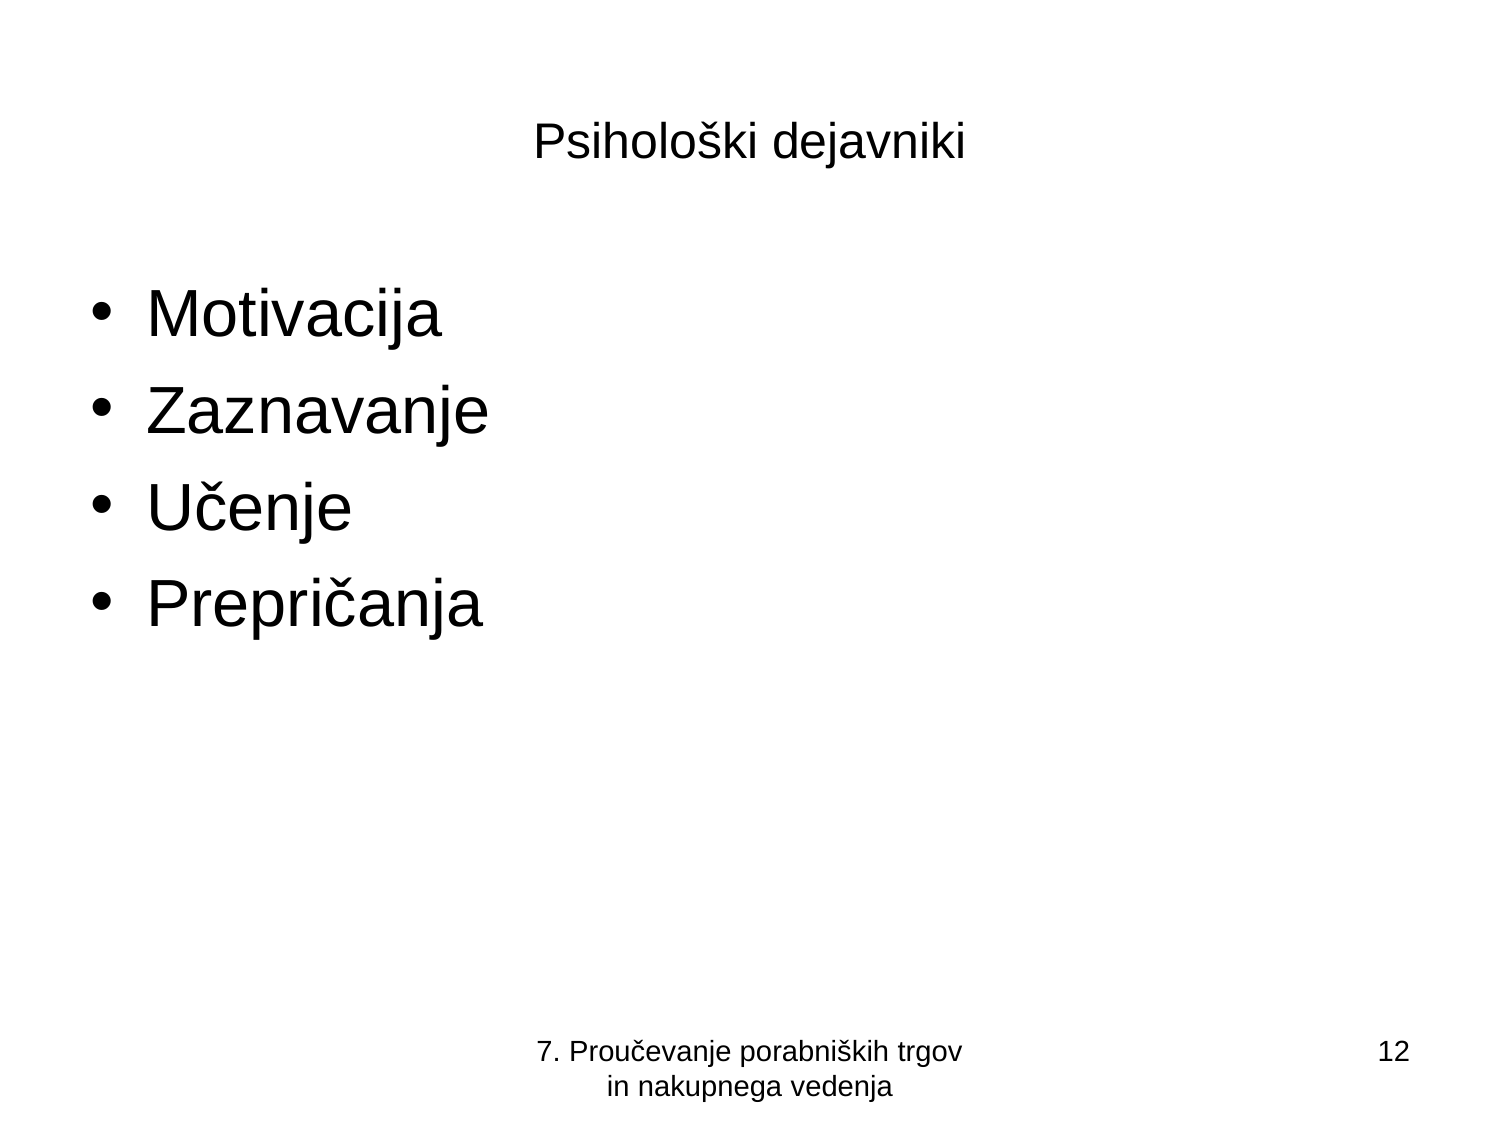

# Psihološki dejavniki
Motivacija
Zaznavanje
Učenje
Prepričanja
7. Proučevanje porabniških trgov in nakupnega vedenja